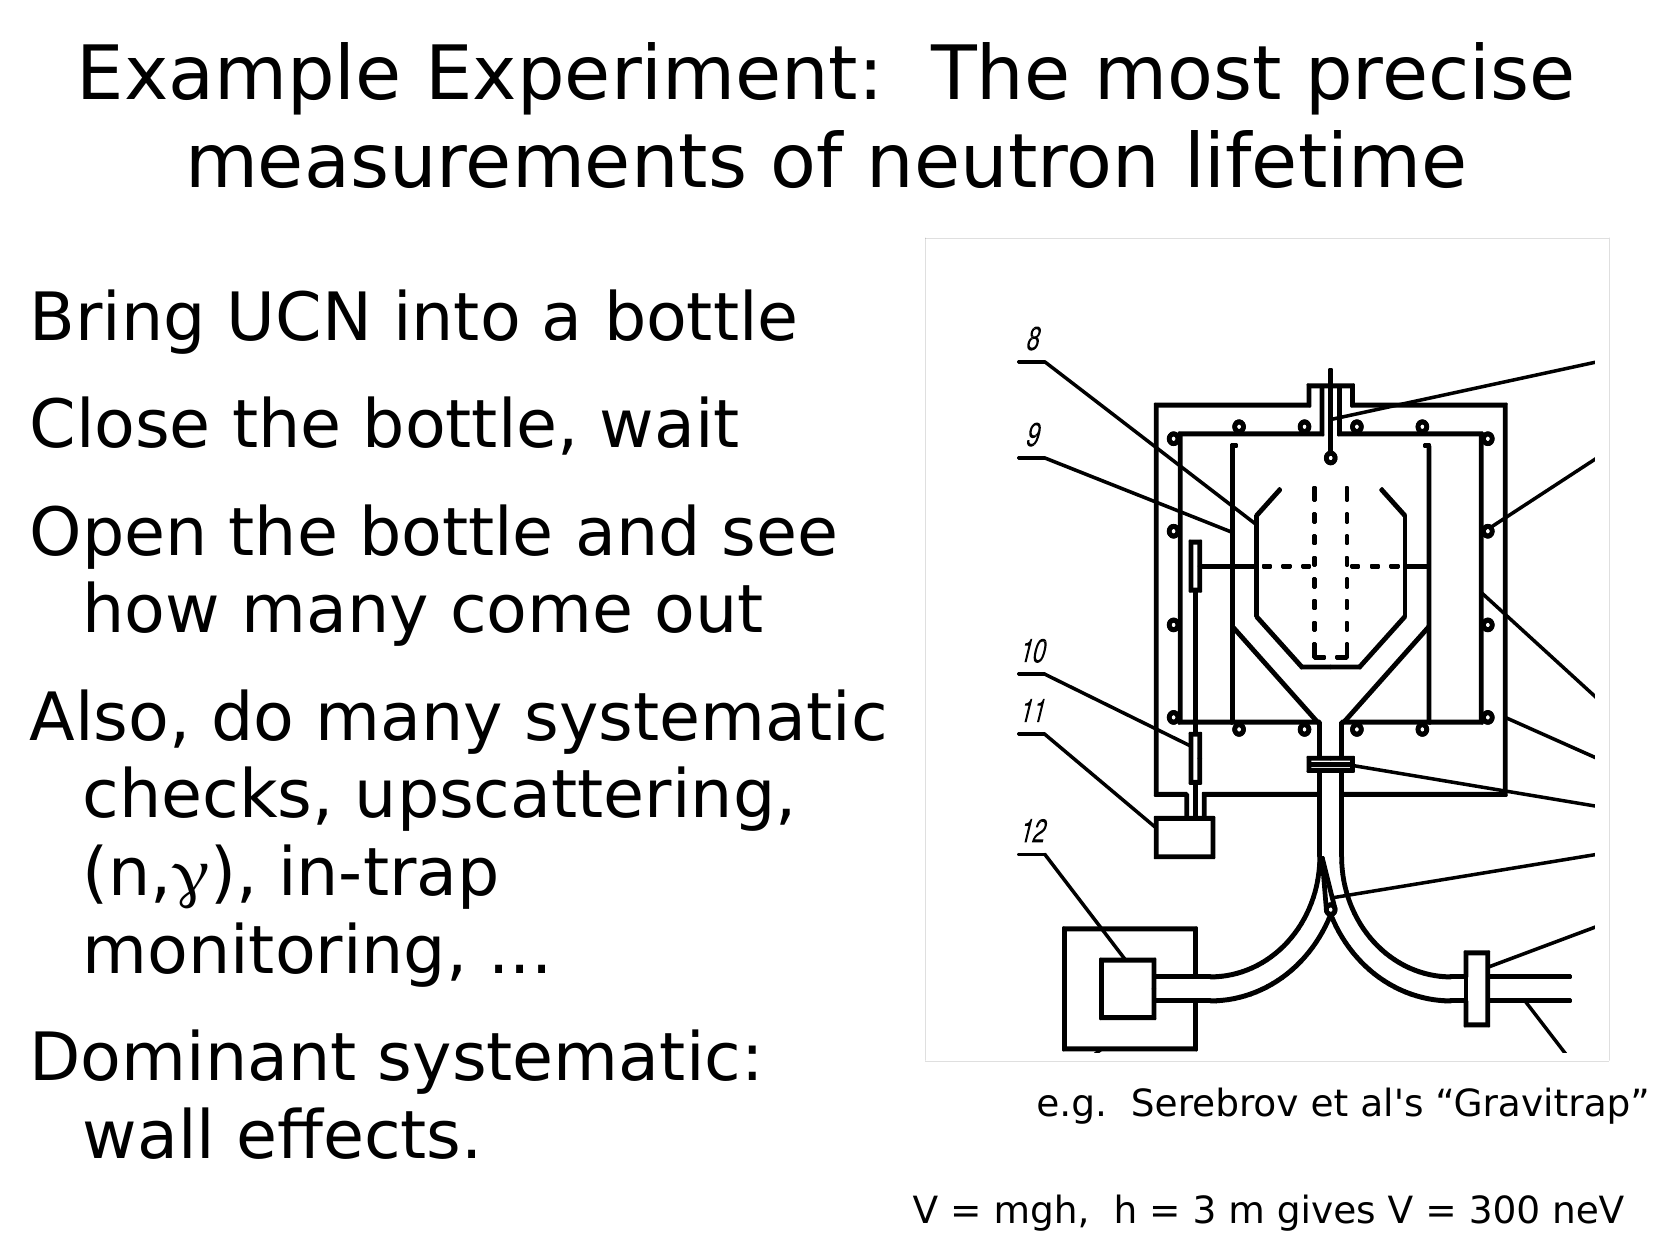

# Example Experiment: The most precise measurements of neutron lifetime
Bring UCN into a bottle
Close the bottle, wait
Open the bottle and see how many come out
Also, do many systematic checks, upscattering, (n,), in-trap monitoring, ...
Dominant systematic: wall effects.
e.g. Serebrov et al's “Gravitrap”
V = mgh, h = 3 m gives V = 300 neV